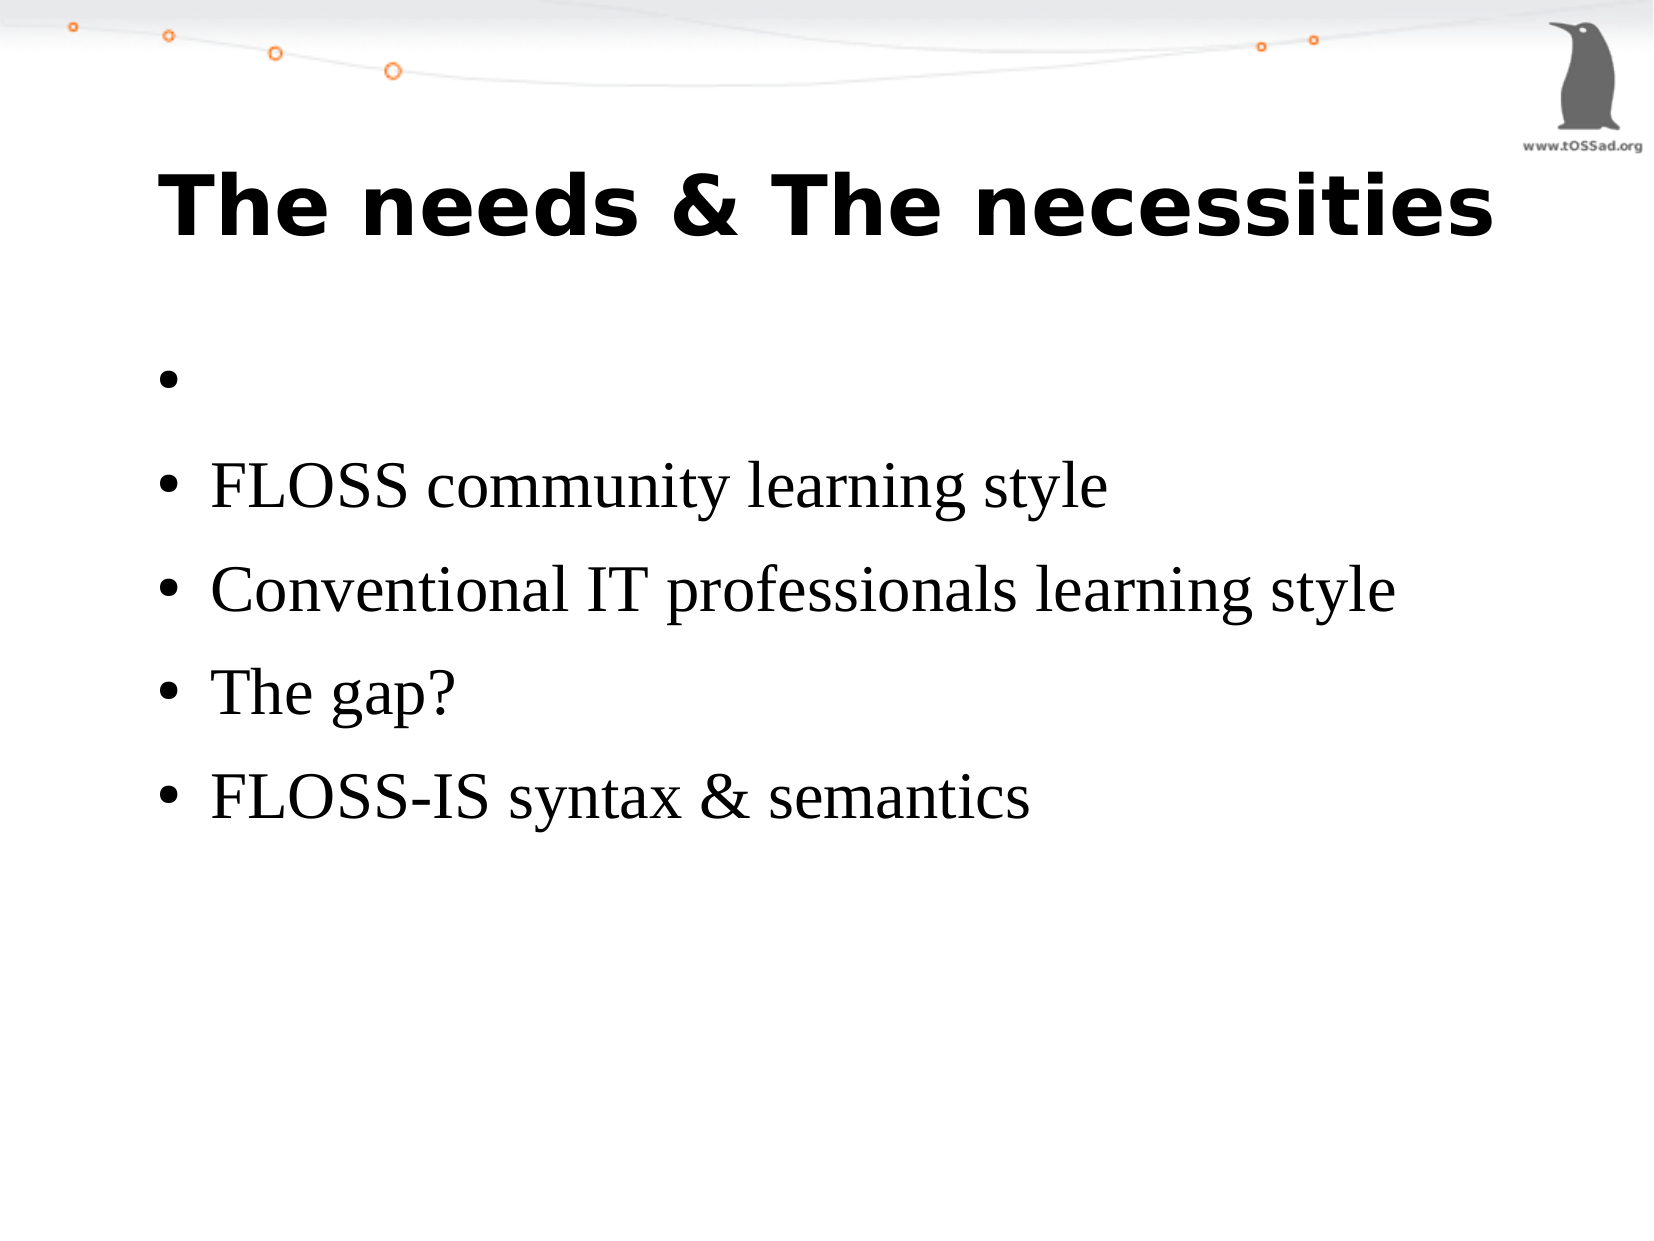

# The needs & The necessities
FLOSS community learning style
Conventional IT professionals learning style
The gap?
FLOSS-IS syntax & semantics